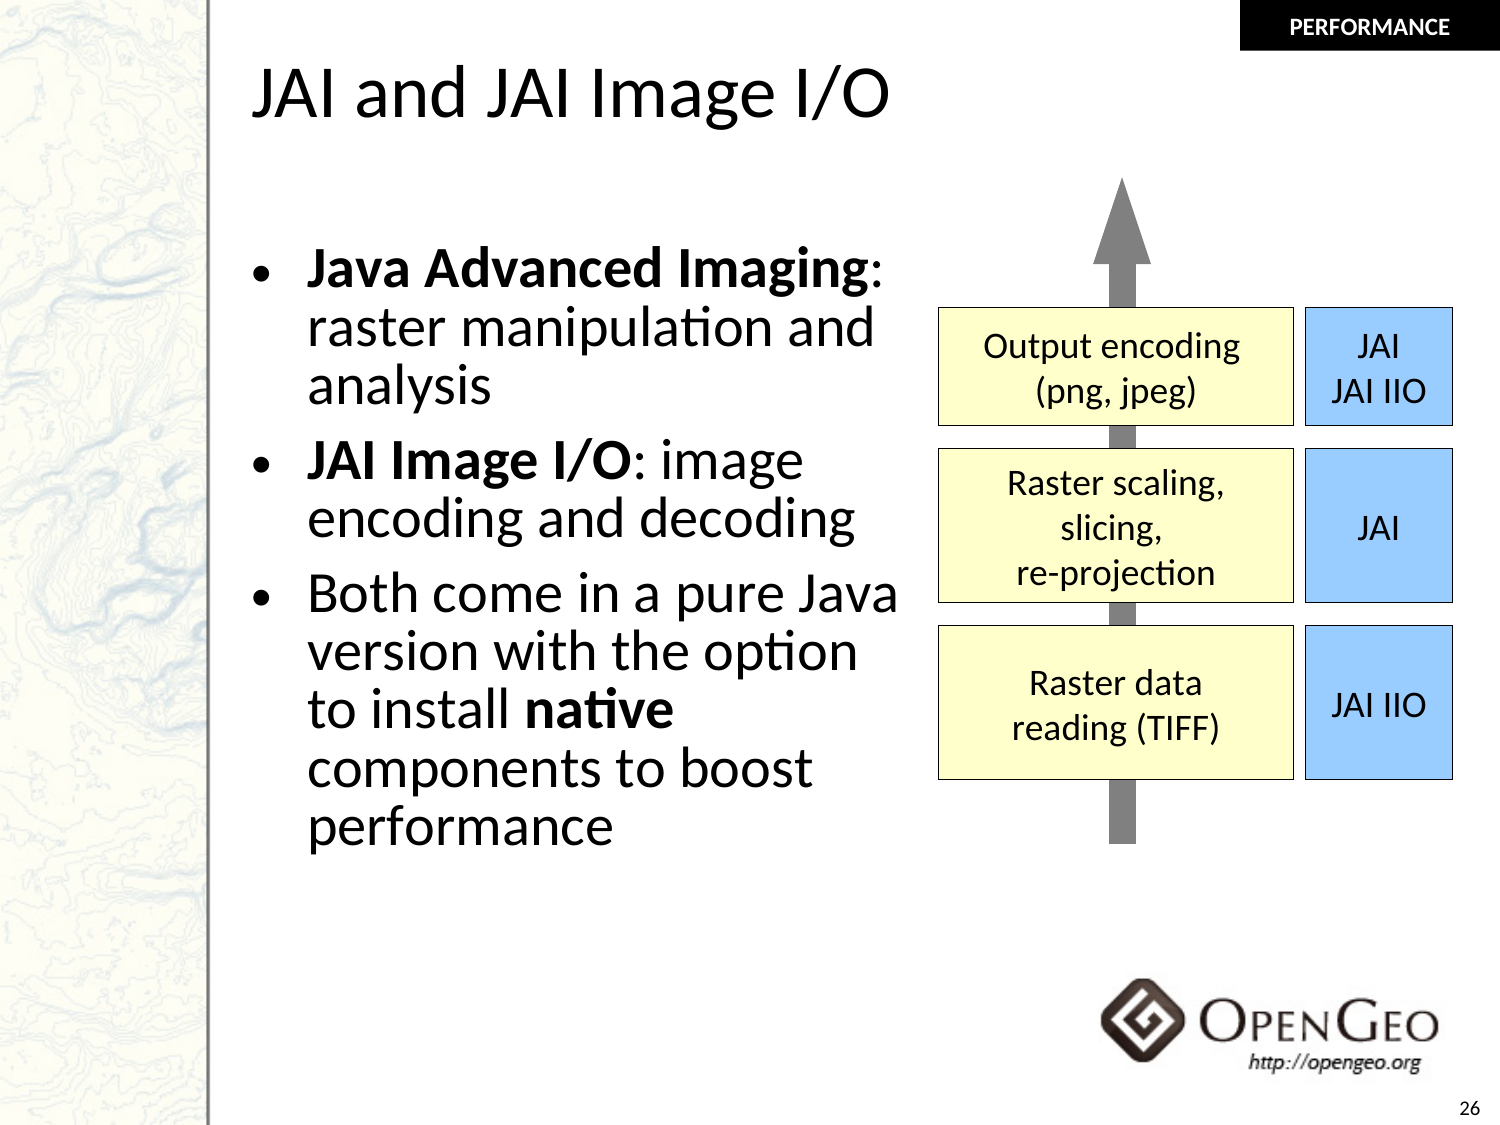

PERFORMANCE
# JAI and JAI Image I/O
Java Advanced Imaging: raster manipulation and analysis
JAI Image I/O: image encoding and decoding
Both come in a pure Java version with the option to install native components to boost performance
Output encoding
(png, jpeg)
Output encoding
(png, jpeg)
JAI
JAI IIO
Raster scaling,
slicing,
re-projection
JAI
Raster data
reading (TIFF)
JAI IIO